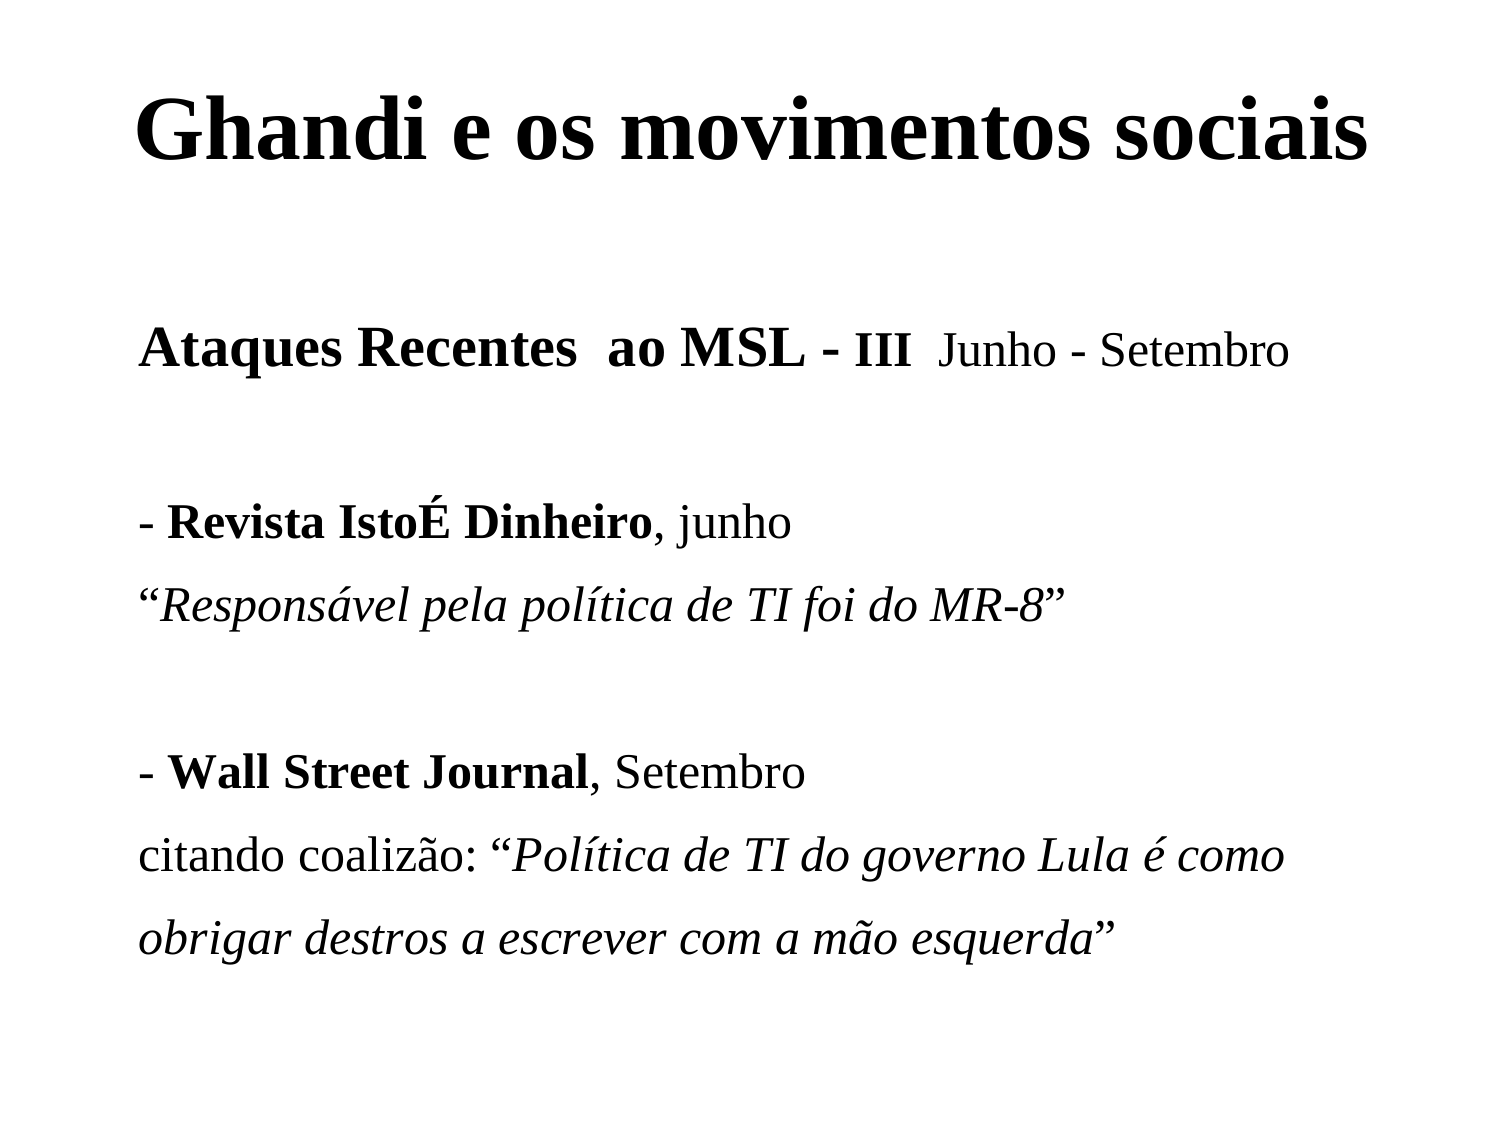

# Ghandi e os movimentos sociais
Ataques Recentes ao MSL - III Junho - Setembro
- Revista IstoÉ Dinheiro, junho
“Responsável pela política de TI foi do MR-8”
- Wall Street Journal, Setembro
citando coalizão: “Política de TI do governo Lula é como obrigar destros a escrever com a mão esquerda”